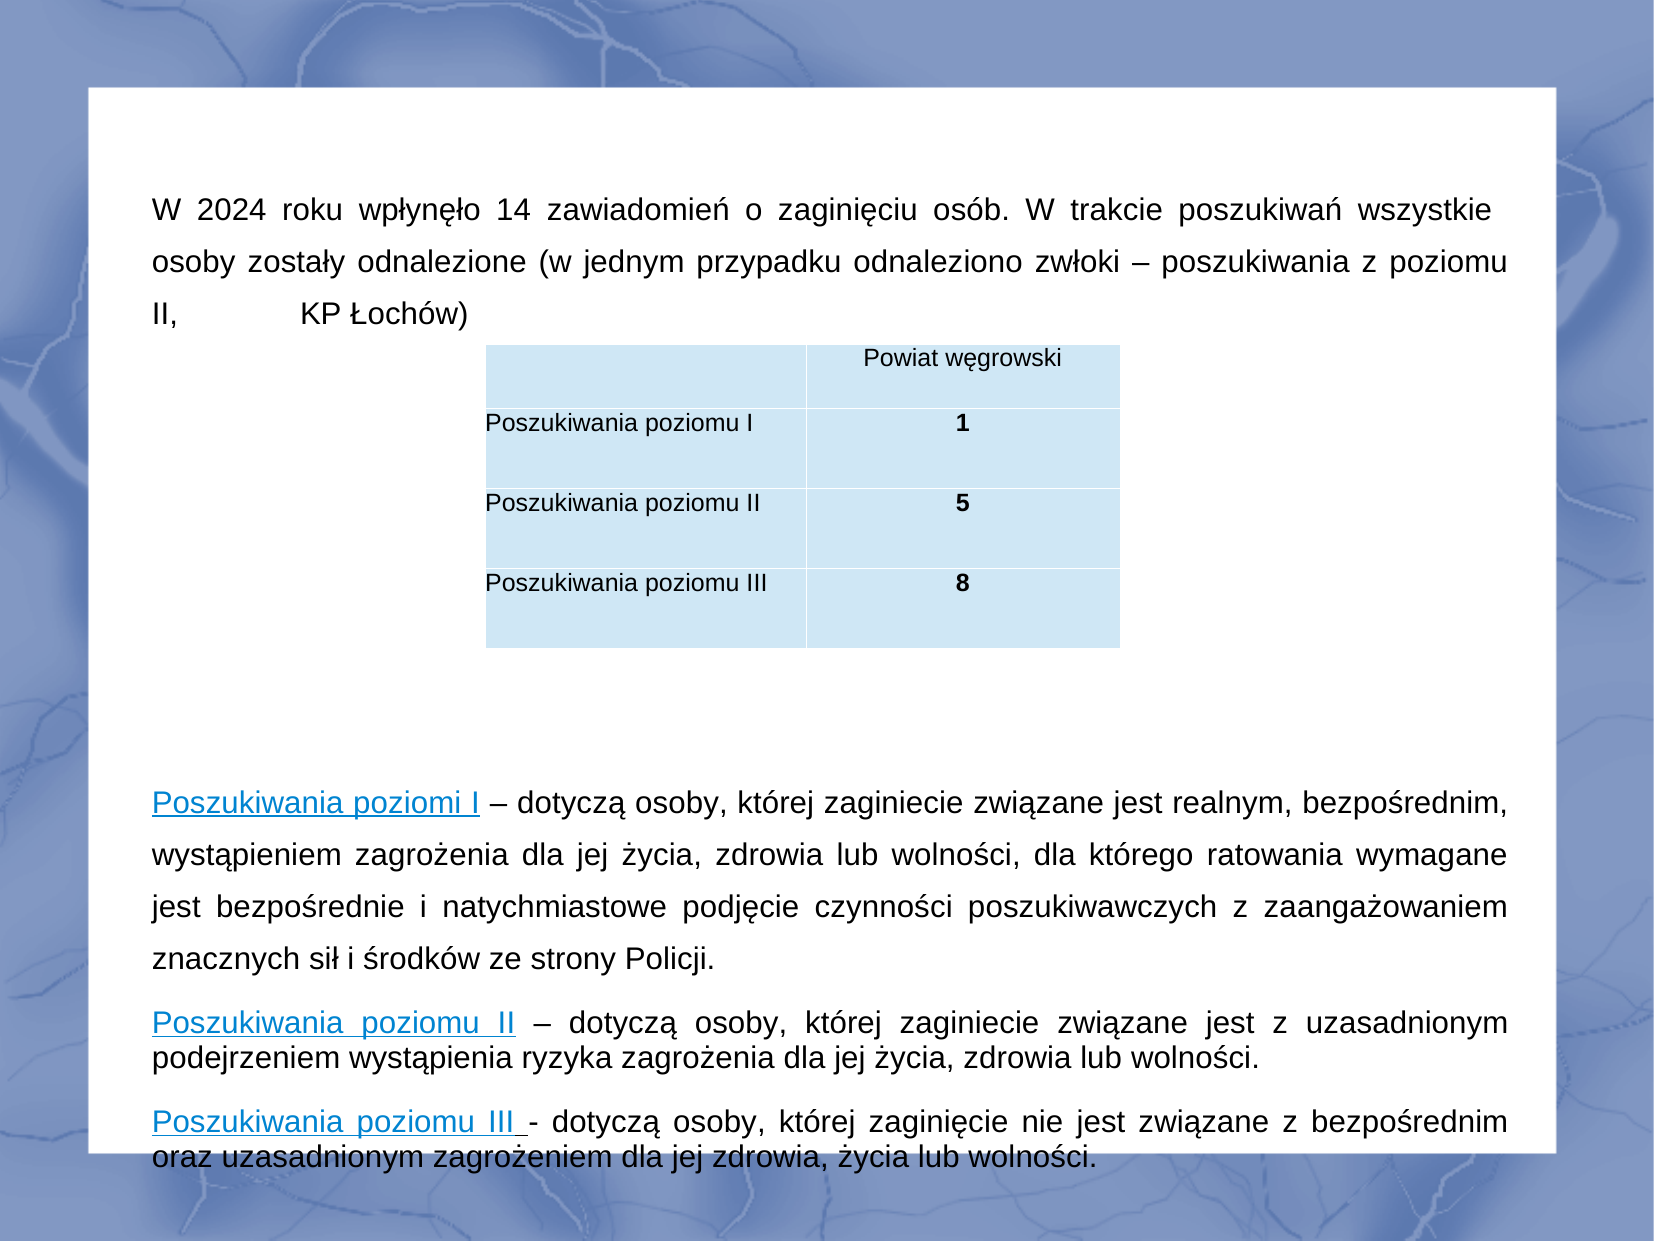

# W 2024 roku wpłynęło 14 zawiadomień o zaginięciu osób. W trakcie poszukiwań wszystkie osoby zostały odnalezione (w jednym przypadku odnaleziono zwłoki – poszukiwania z poziomu II, KP Łochów)
Poszukiwania poziomi I – dotyczą osoby, której zaginiecie związane jest realnym, bezpośrednim, wystąpieniem zagrożenia dla jej życia, zdrowia lub wolności, dla którego ratowania wymagane jest bezpośrednie i natychmiastowe podjęcie czynności poszukiwawczych z zaangażowaniem znacznych sił i środków ze strony Policji.
Poszukiwania poziomu II – dotyczą osoby, której zaginiecie związane jest z uzasadnionym podejrzeniem wystąpienia ryzyka zagrożenia dla jej życia, zdrowia lub wolności.
Poszukiwania poziomu III - dotyczą osoby, której zaginięcie nie jest związane z bezpośrednim oraz uzasadnionym zagrożeniem dla jej zdrowia, życia lub wolności.
| | Powiat węgrowski |
| --- | --- |
| Poszukiwania poziomu I | 1 |
| Poszukiwania poziomu II | 5 |
| Poszukiwania poziomu III | 8 |